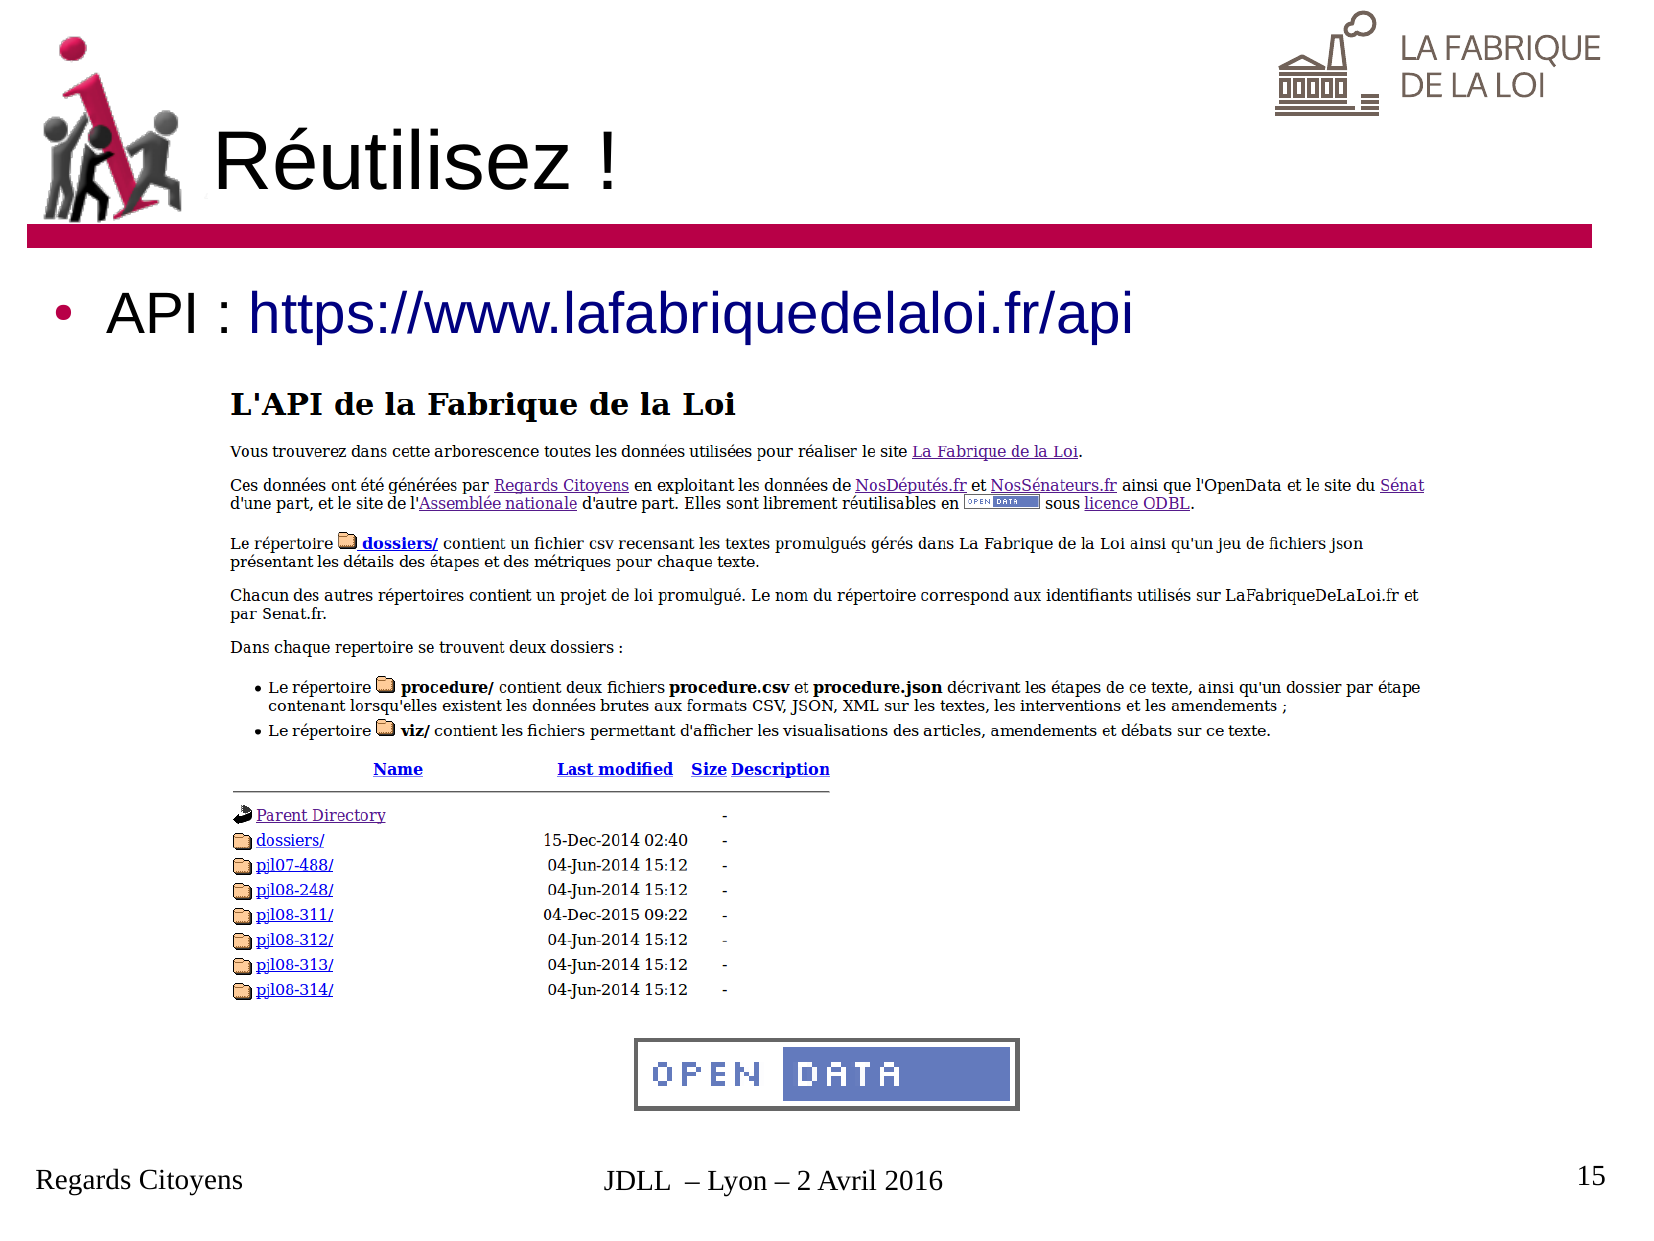

# Réutilisez !
API : https://www.lafabriquedelaloi.fr/api
15